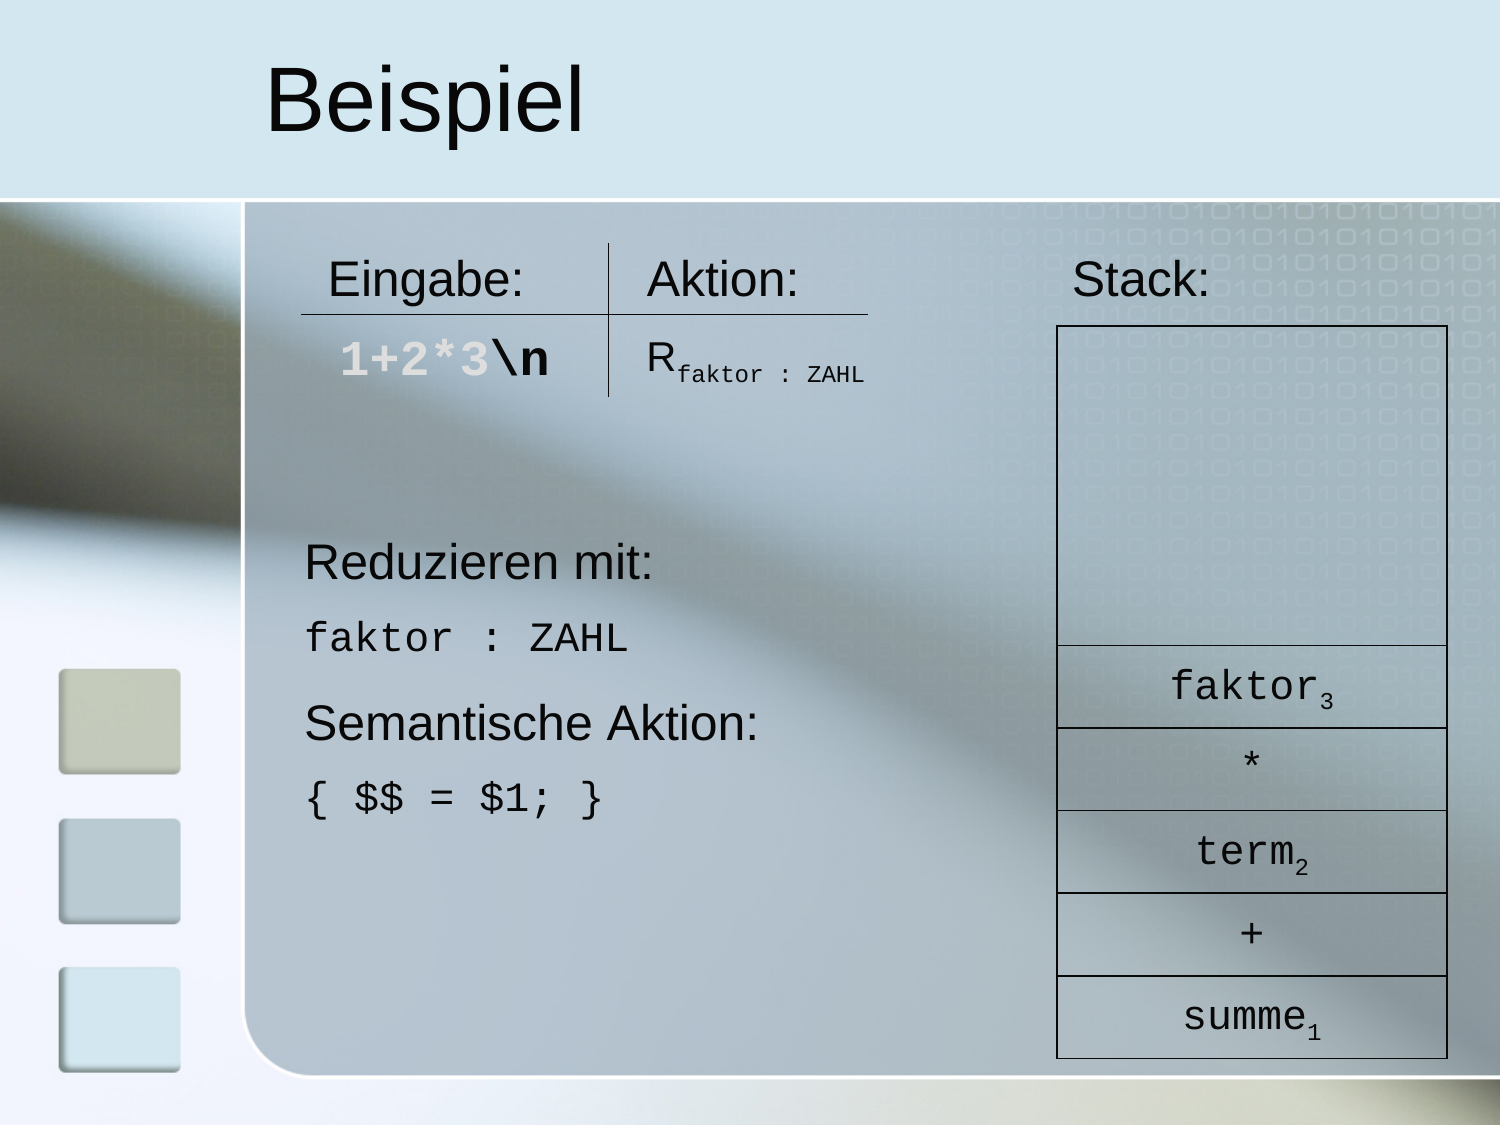

# Beispiel
Eingabe:
Aktion:
Stack:
1+2*3\n
Rfaktor : ZAHL
Reduzieren mit:
faktor : ZAHL
Semantische Aktion:
{ $$ = $1; }
faktor3
*
term2
+
summe1